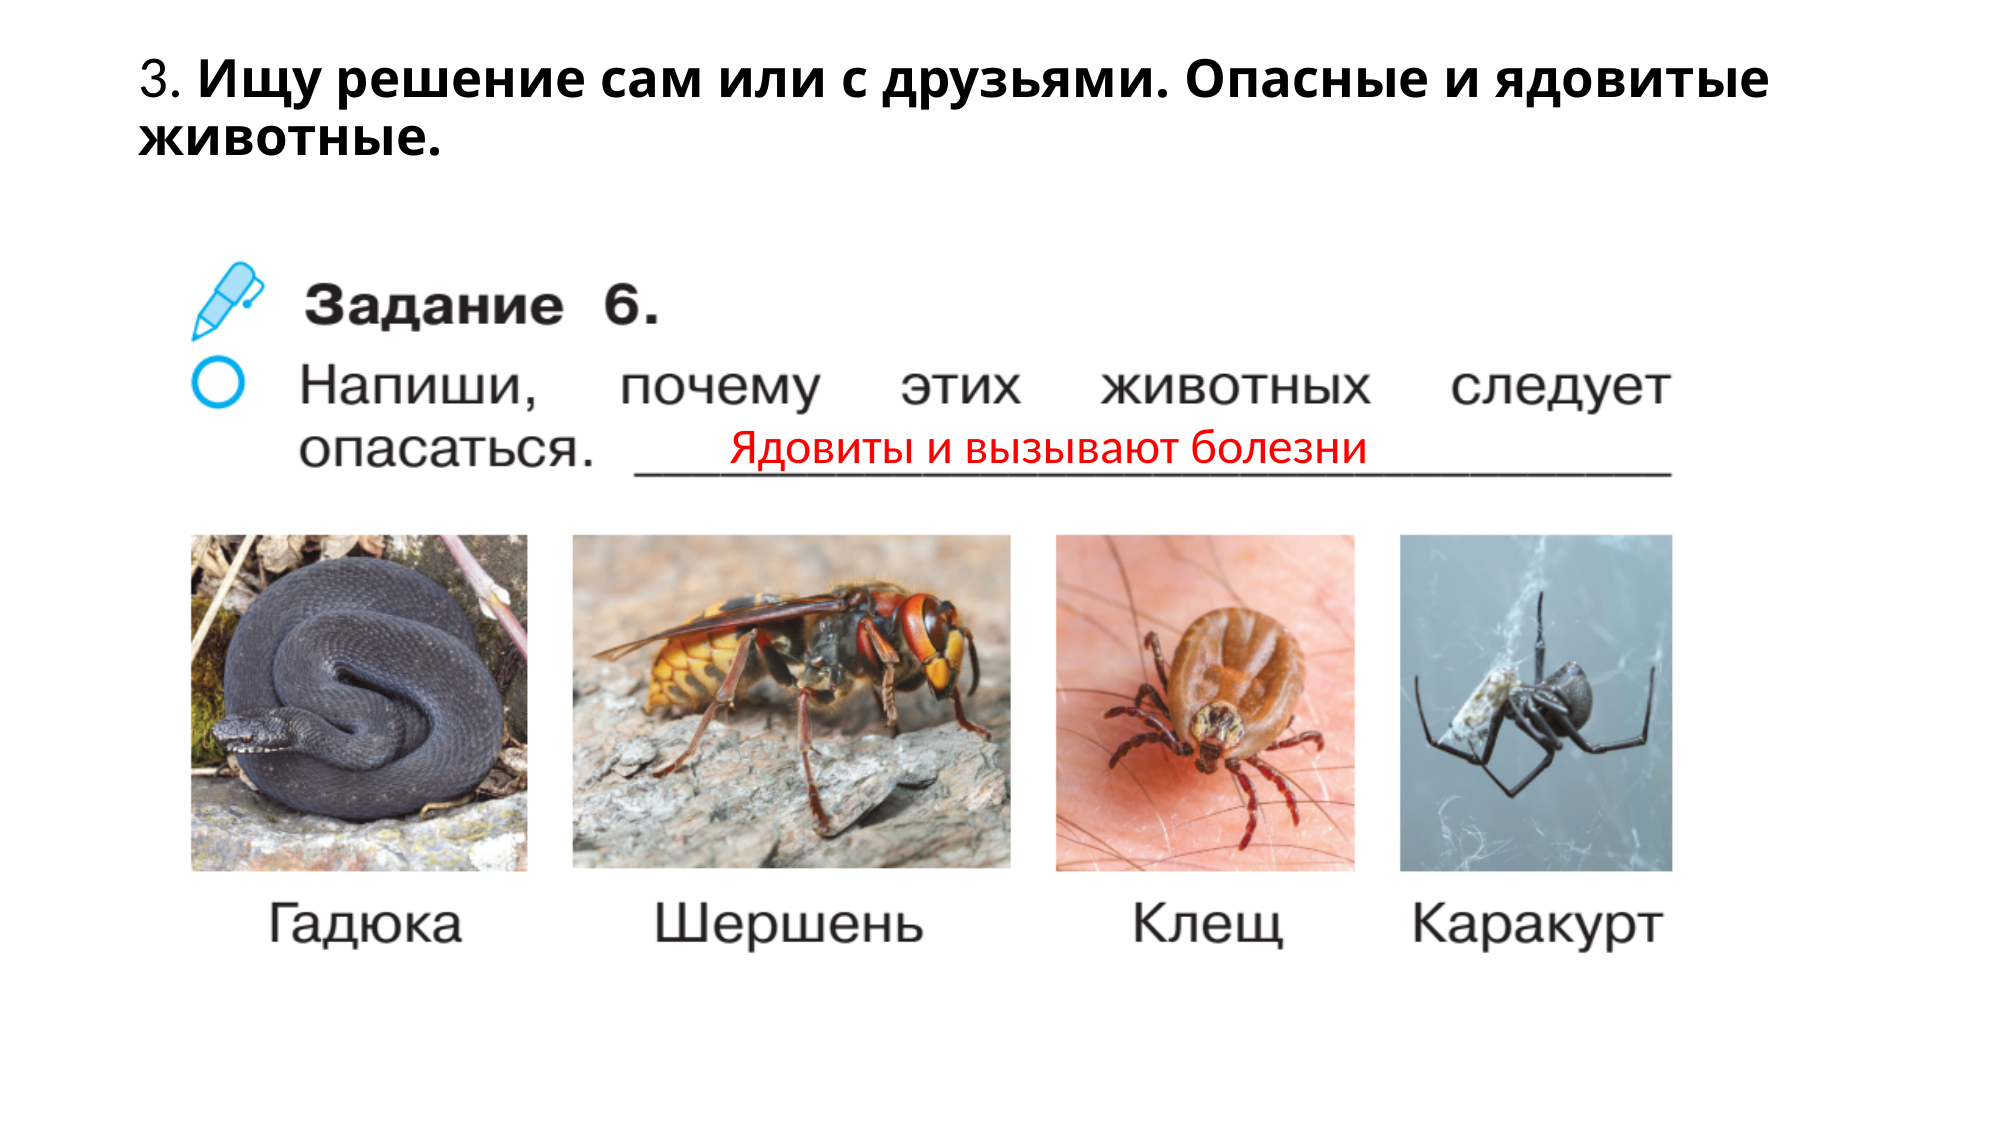

# 3. Ищу решение сам или с друзьями. Опасные и ядовитые животные.
Ядовиты и вызывают болезни